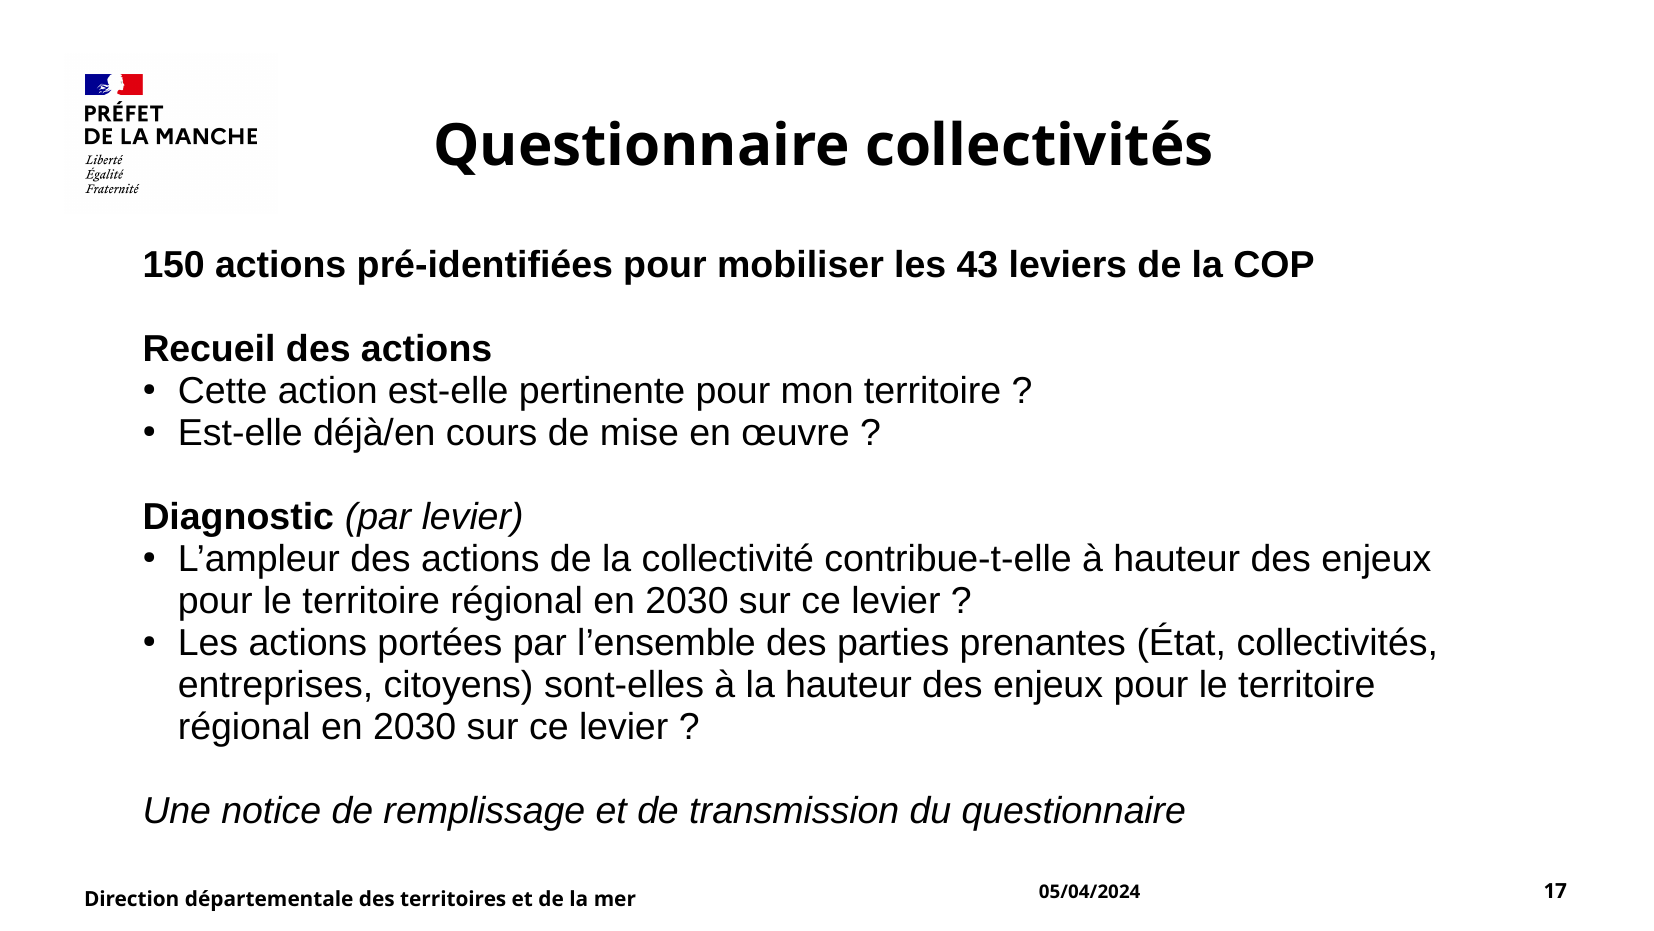

# Questionnaire collectivités
150 actions pré-identifiées pour mobiliser les 43 leviers de la COP
Recueil des actions
Cette action est-elle pertinente pour mon territoire ?
Est-elle déjà/en cours de mise en œuvre ?
Diagnostic (par levier)
L’ampleur des actions de la collectivité contribue-t-elle à hauteur des enjeux pour le territoire régional en 2030 sur ce levier ?
Les actions portées par l’ensemble des parties prenantes (État, collectivités, entreprises, citoyens) sont-elles à la hauteur des enjeux pour le territoire régional en 2030 sur ce levier ?
Une notice de remplissage et de transmission du questionnaire
17